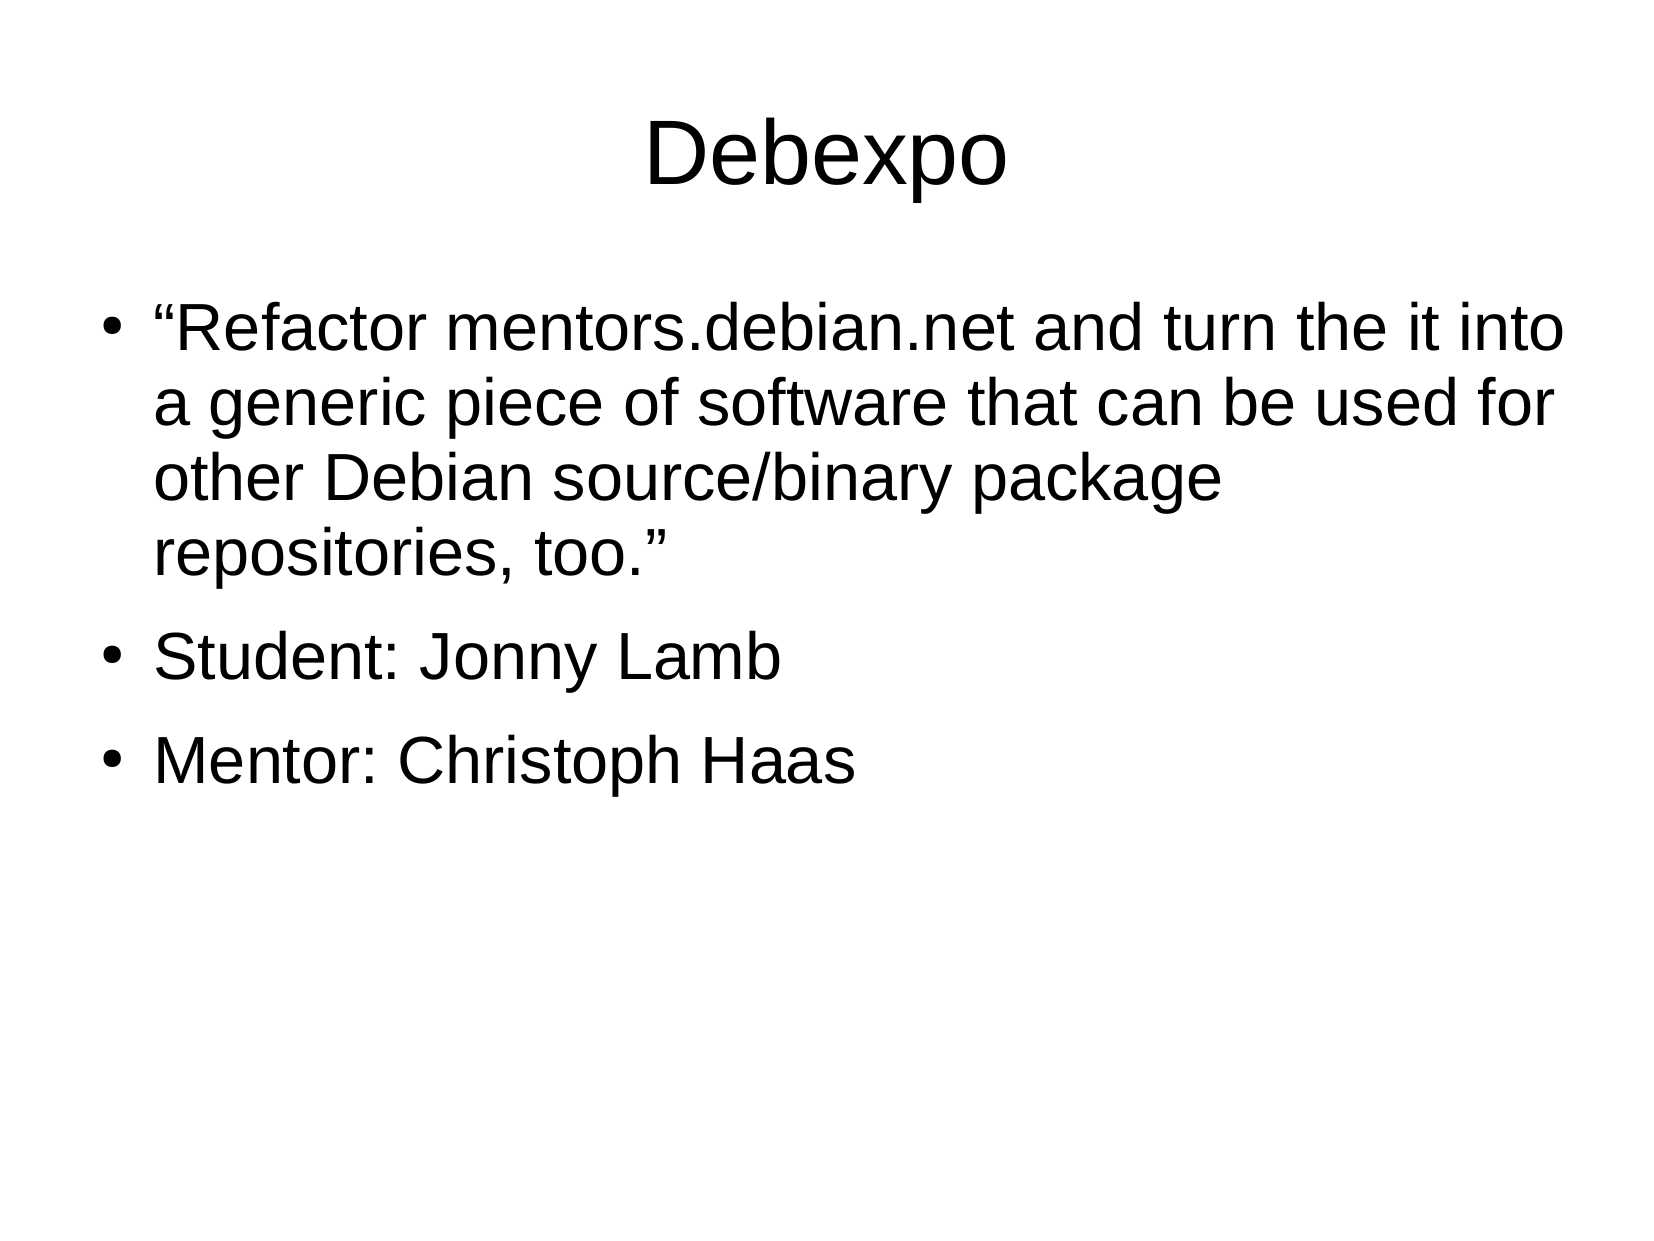

# Debexpo
“Refactor mentors.debian.net and turn the it into a generic piece of software that can be used for other Debian source/binary package repositories, too.”
Student: Jonny Lamb
Mentor: Christoph Haas